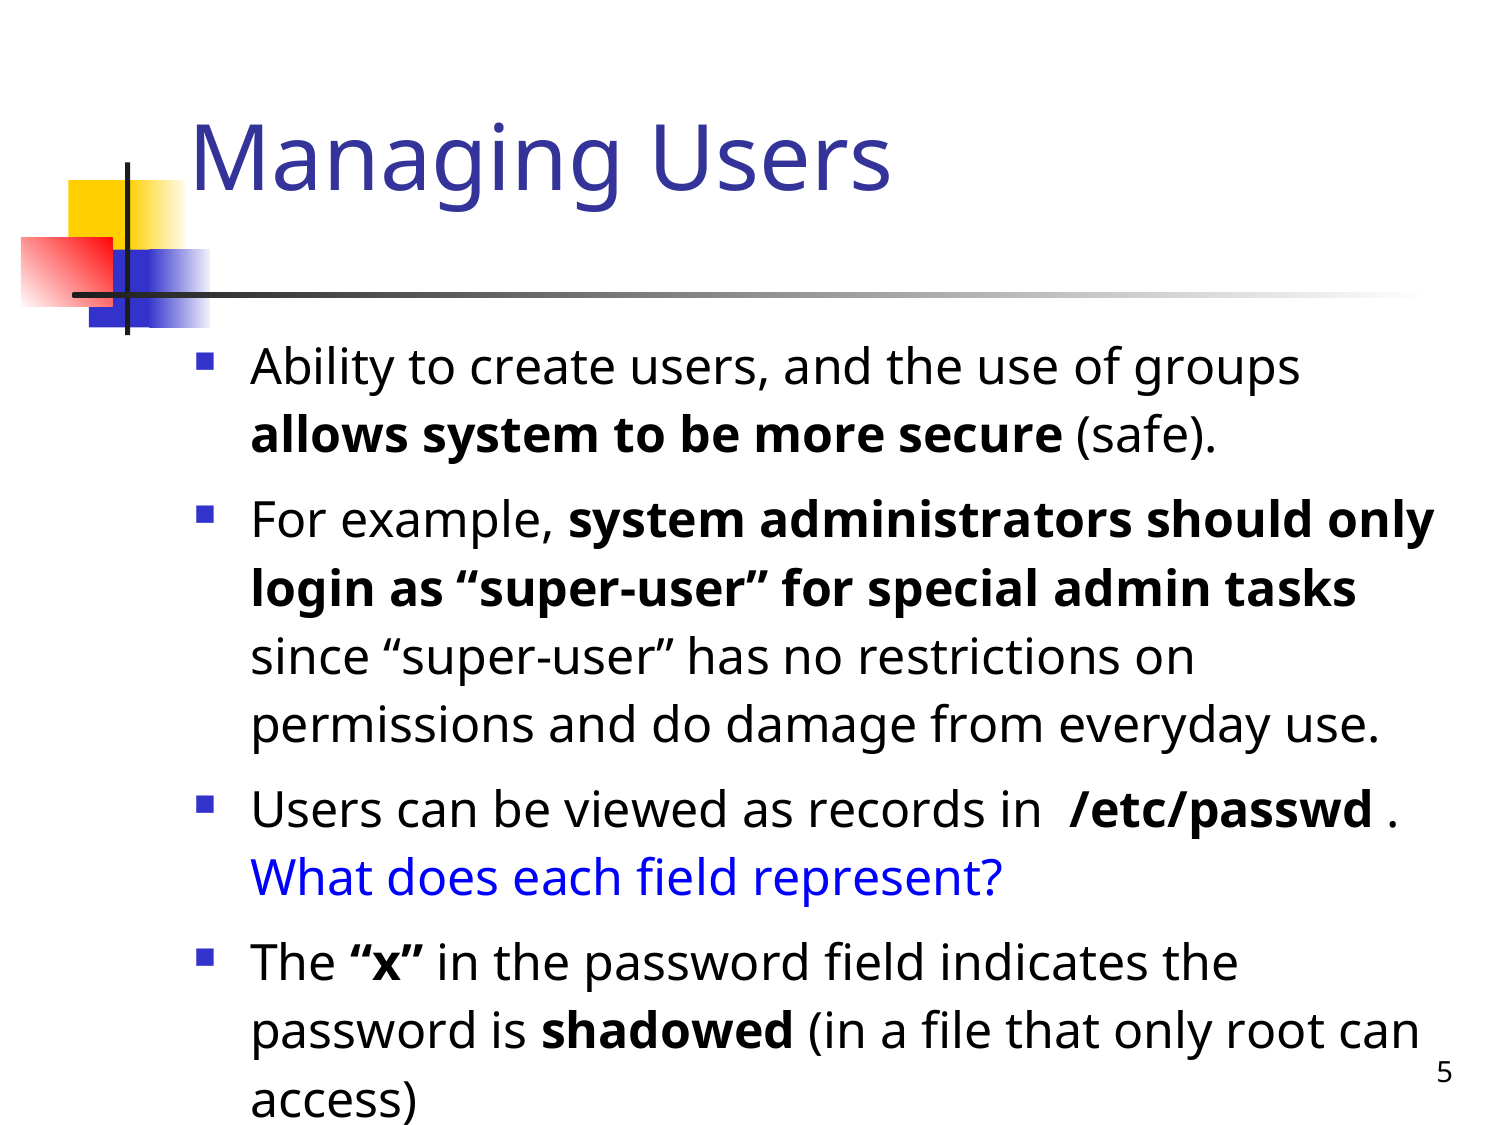

# Managing Users
Ability to create users, and the use of groups allows system to be more secure (safe).
For example, system administrators should only login as “super-user” for special admin tasks since “super-user” has no restrictions on permissions and do damage from everyday use.
Users can be viewed as records in /etc/passwd . What does each field represent?
The “x” in the password field indicates the password is shadowed (in a file that only root can access)
5